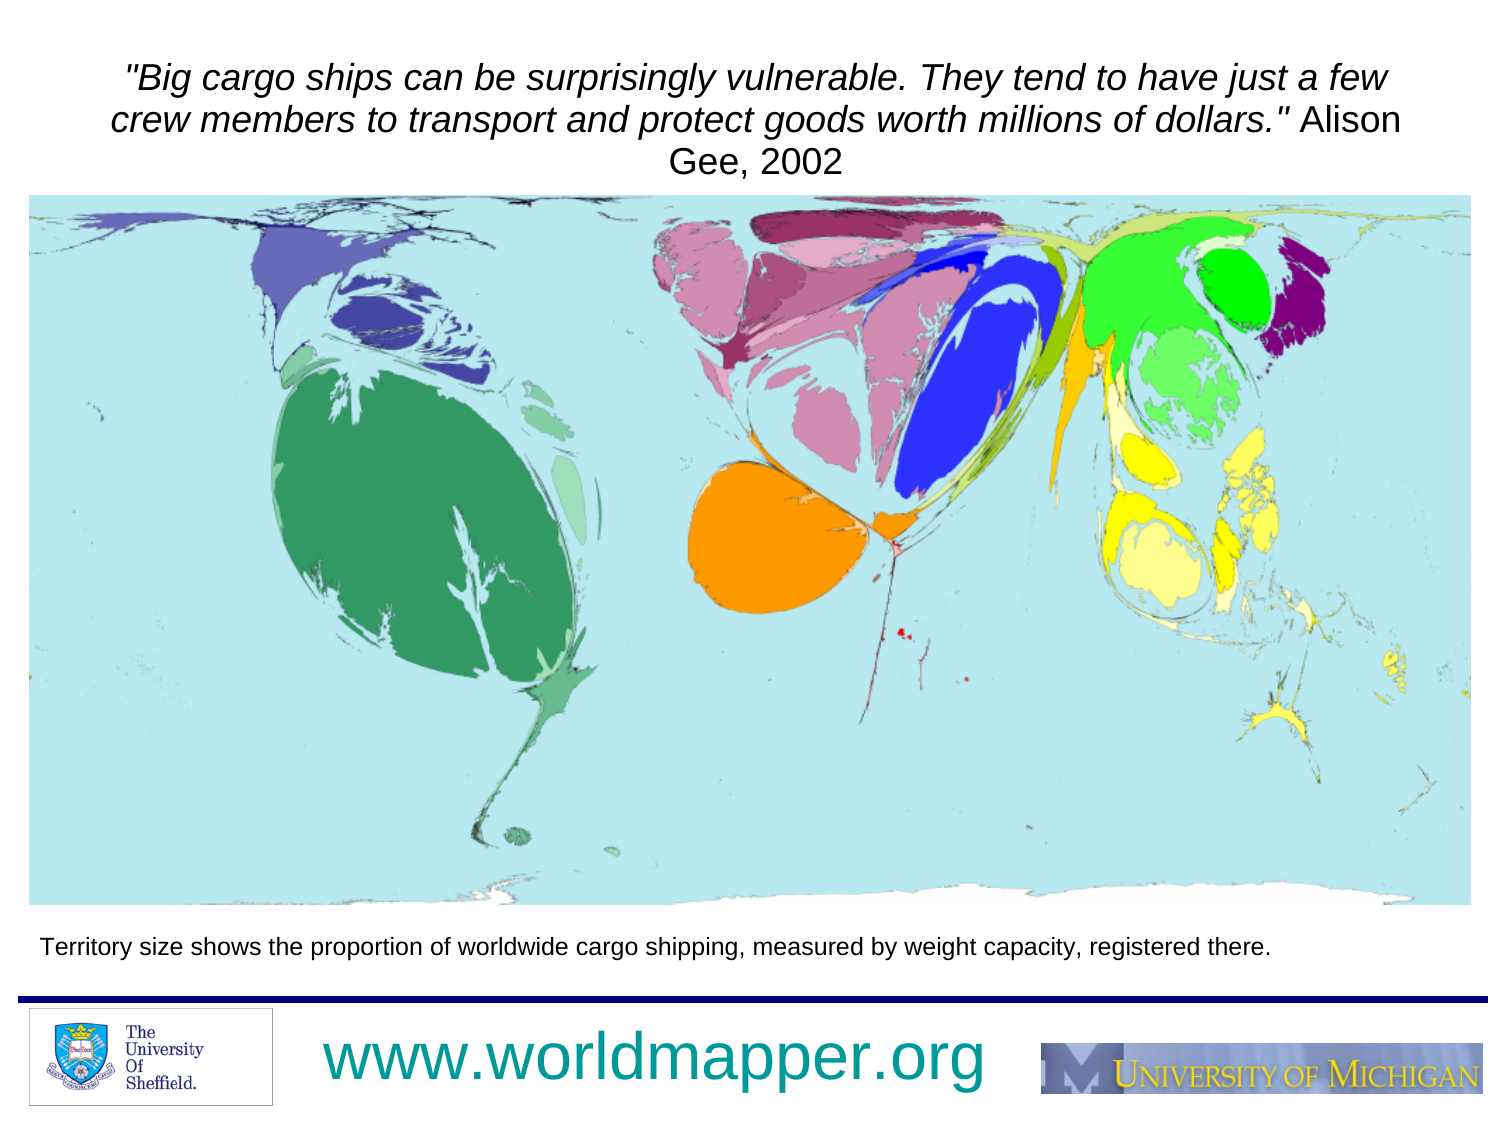

# "Big cargo ships can be surprisingly vulnerable. They tend to have just a few crew members to transport and protect goods worth millions of dollars." Alison Gee, 2002
Territory size shows the proportion of worldwide cargo shipping, measured by weight capacity, registered there.